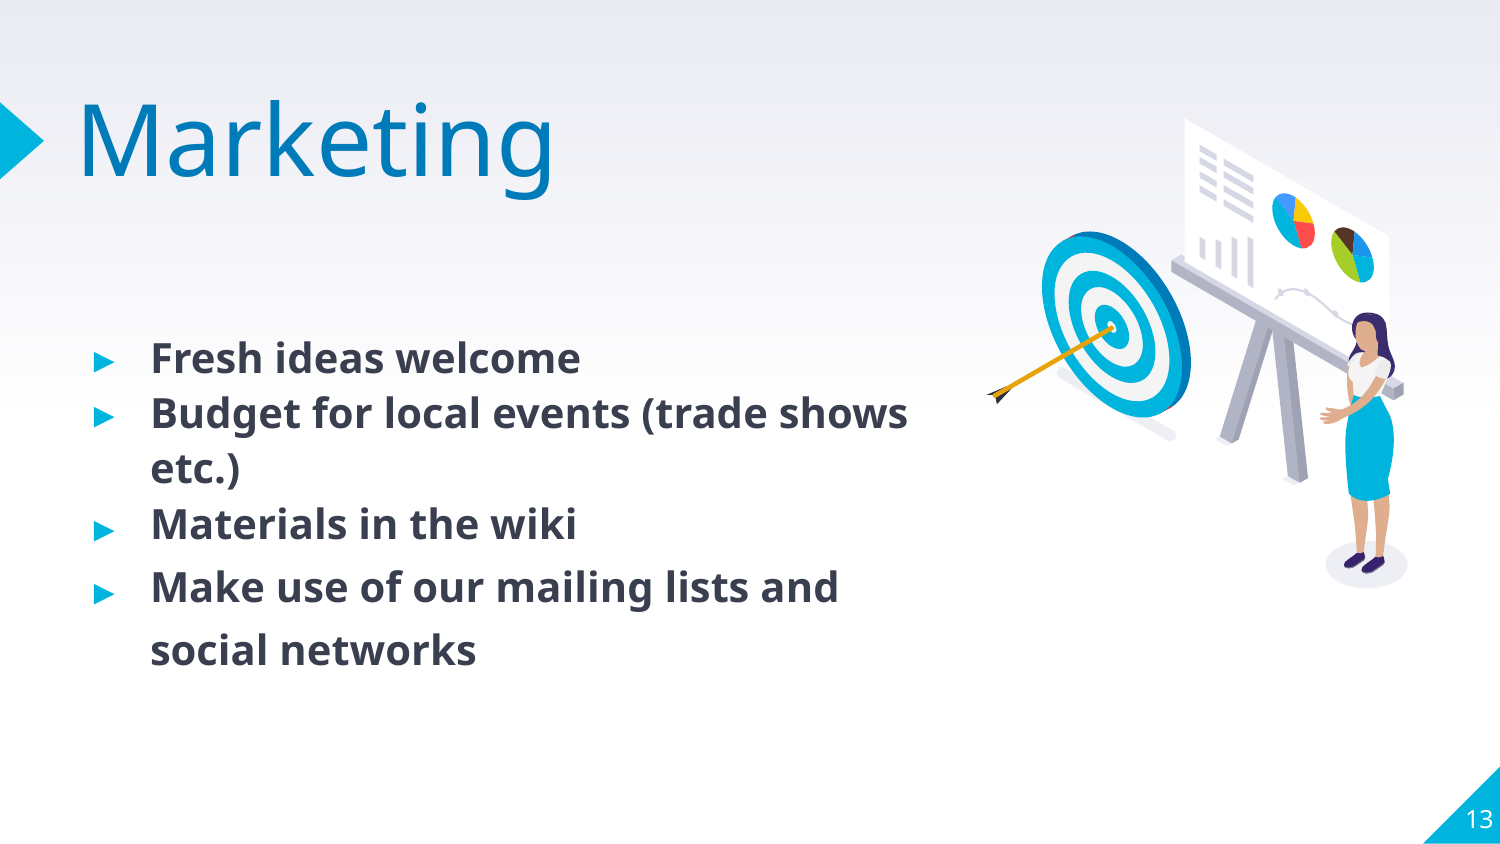

# Marketing
Fresh ideas welcome
Budget for local events (trade shows etc.)
Materials in the wiki
Make use of our mailing lists and social networks